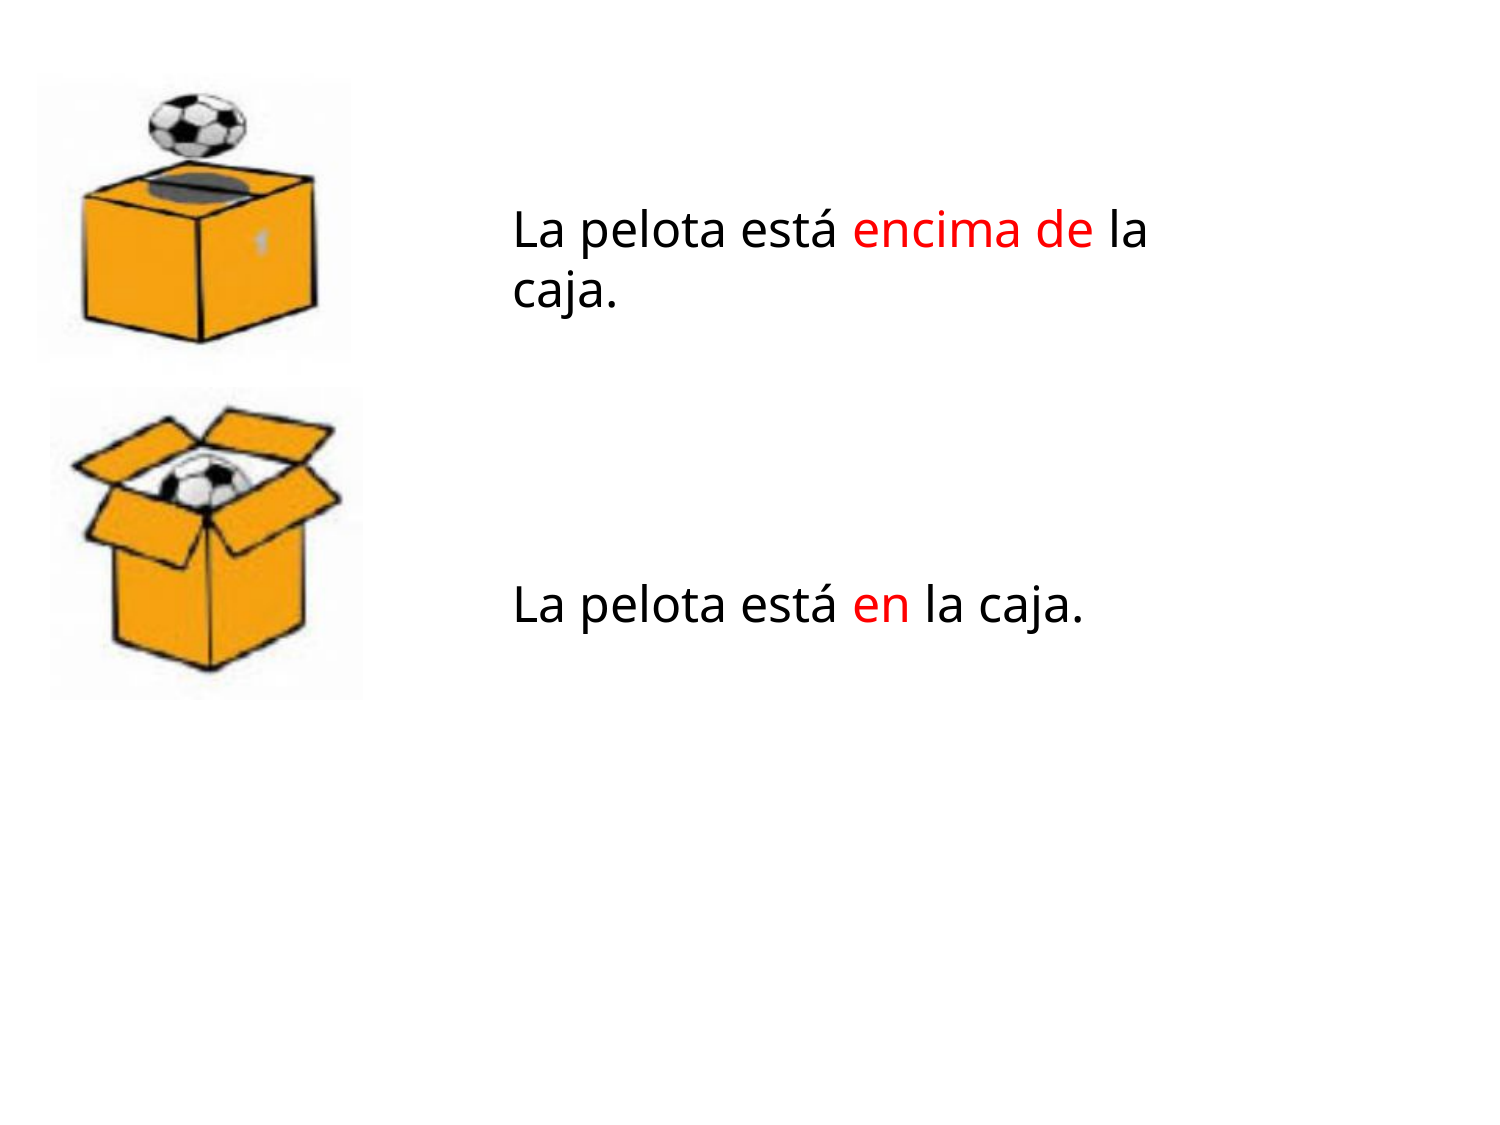

La pelota está encima de la caja.
La pelota está en la caja.